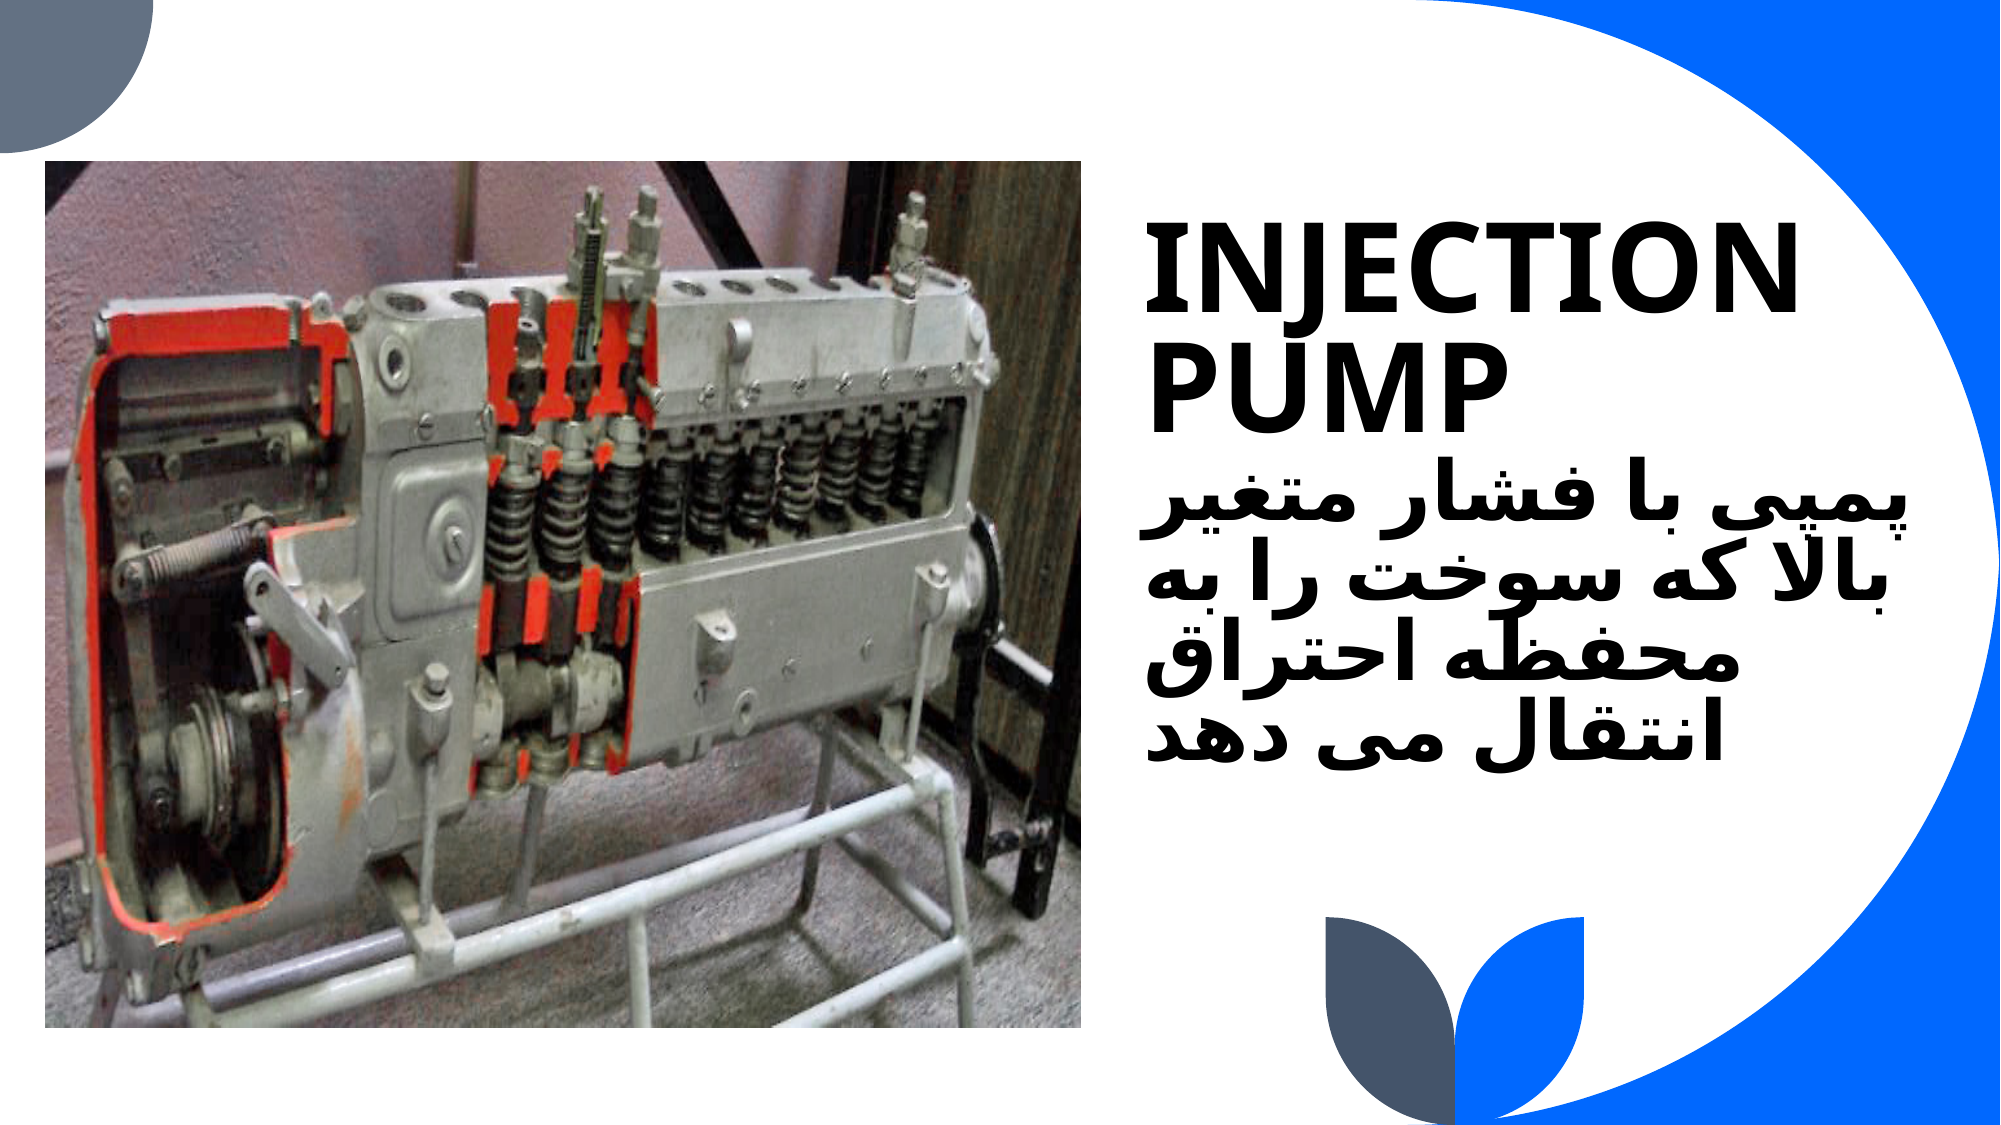

# INJECTION PUMP پمپی با فشار متغیر بالا که سوخت را به محفظه احتراق انتقال می دهد